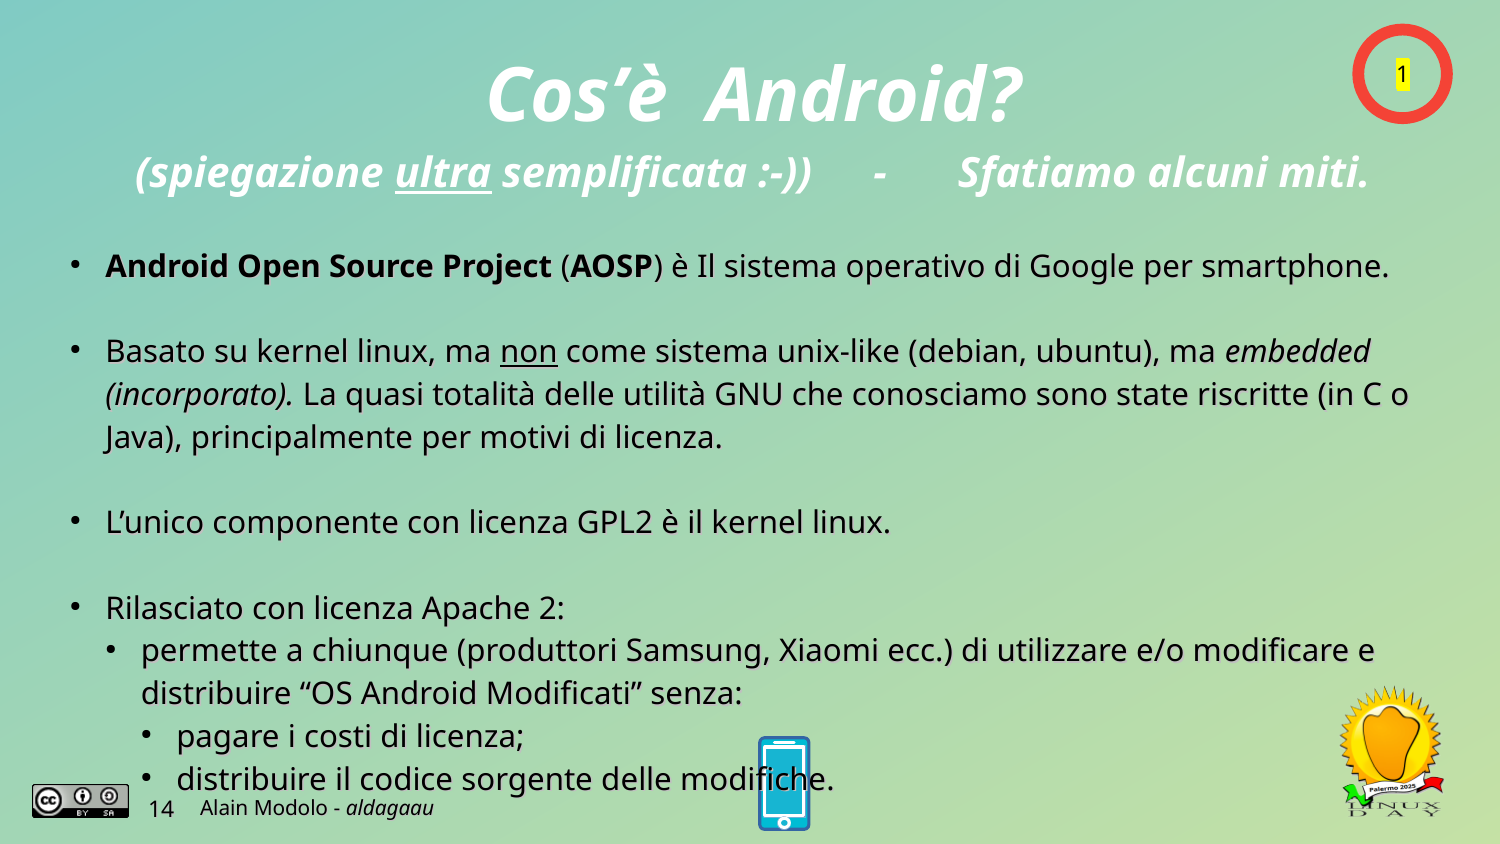

# Cos’è Android? (spiegazione ultra semplificata :-))	-	 Sfatiamo alcuni miti.
1
Android Open Source Project (AOSP) è Il sistema operativo di Google per smartphone.
Basato su kernel linux, ma non come sistema unix-like (debian, ubuntu), ma embedded (incorporato). La quasi totalità delle utilità GNU che conosciamo sono state riscritte (in C o Java), principalmente per motivi di licenza.
L’unico componente con licenza GPL2 è il kernel linux.
Rilasciato con licenza Apache 2:
permette a chiunque (produttori Samsung, Xiaomi ecc.) di utilizzare e/o modificare e distribuire “OS Android Modificati” senza:
pagare i costi di licenza;
distribuire il codice sorgente delle modifiche.